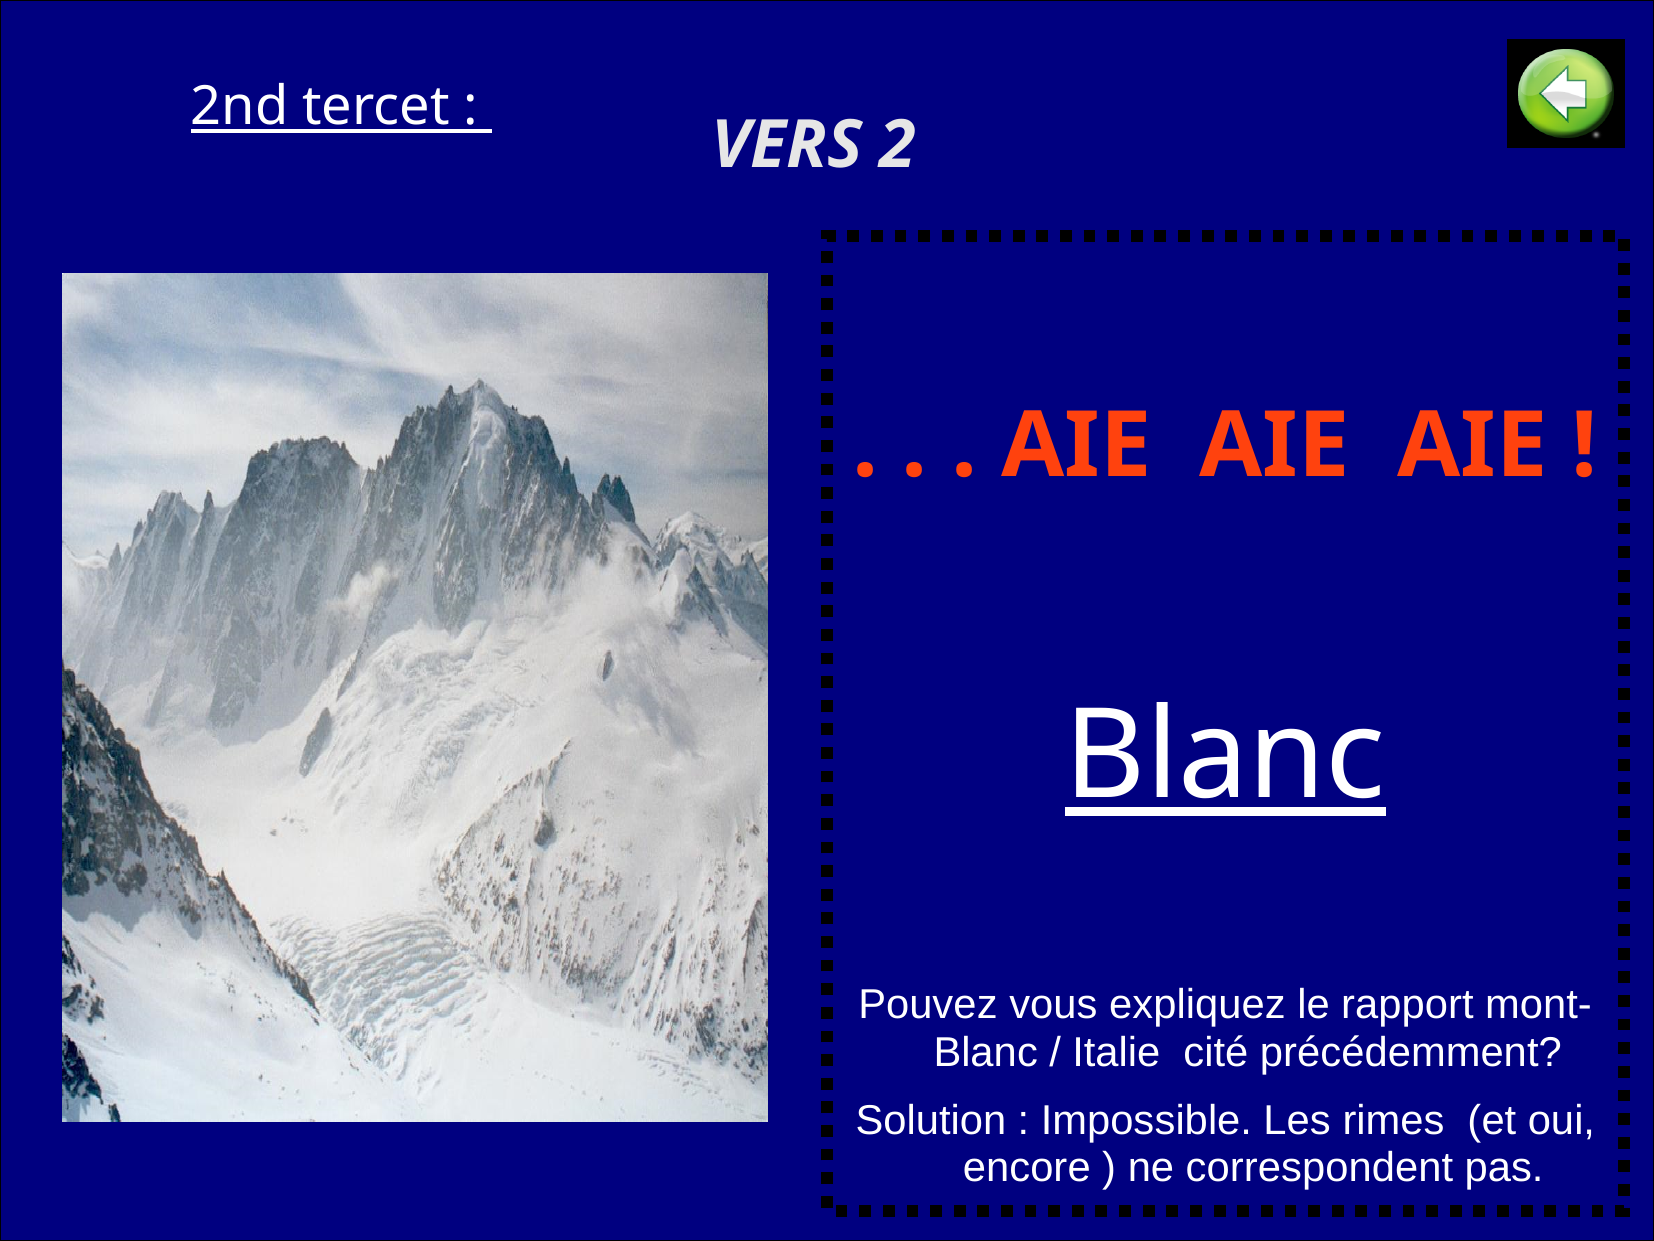

VERS 2
2nd tercet :
# . . . AIE AIE AIE !
Blanc
Pouvez vous expliquez le rapport mont-Blanc / Italie cité précédemment?
Solution : Impossible. Les rimes (et oui, encore ) ne correspondent pas.